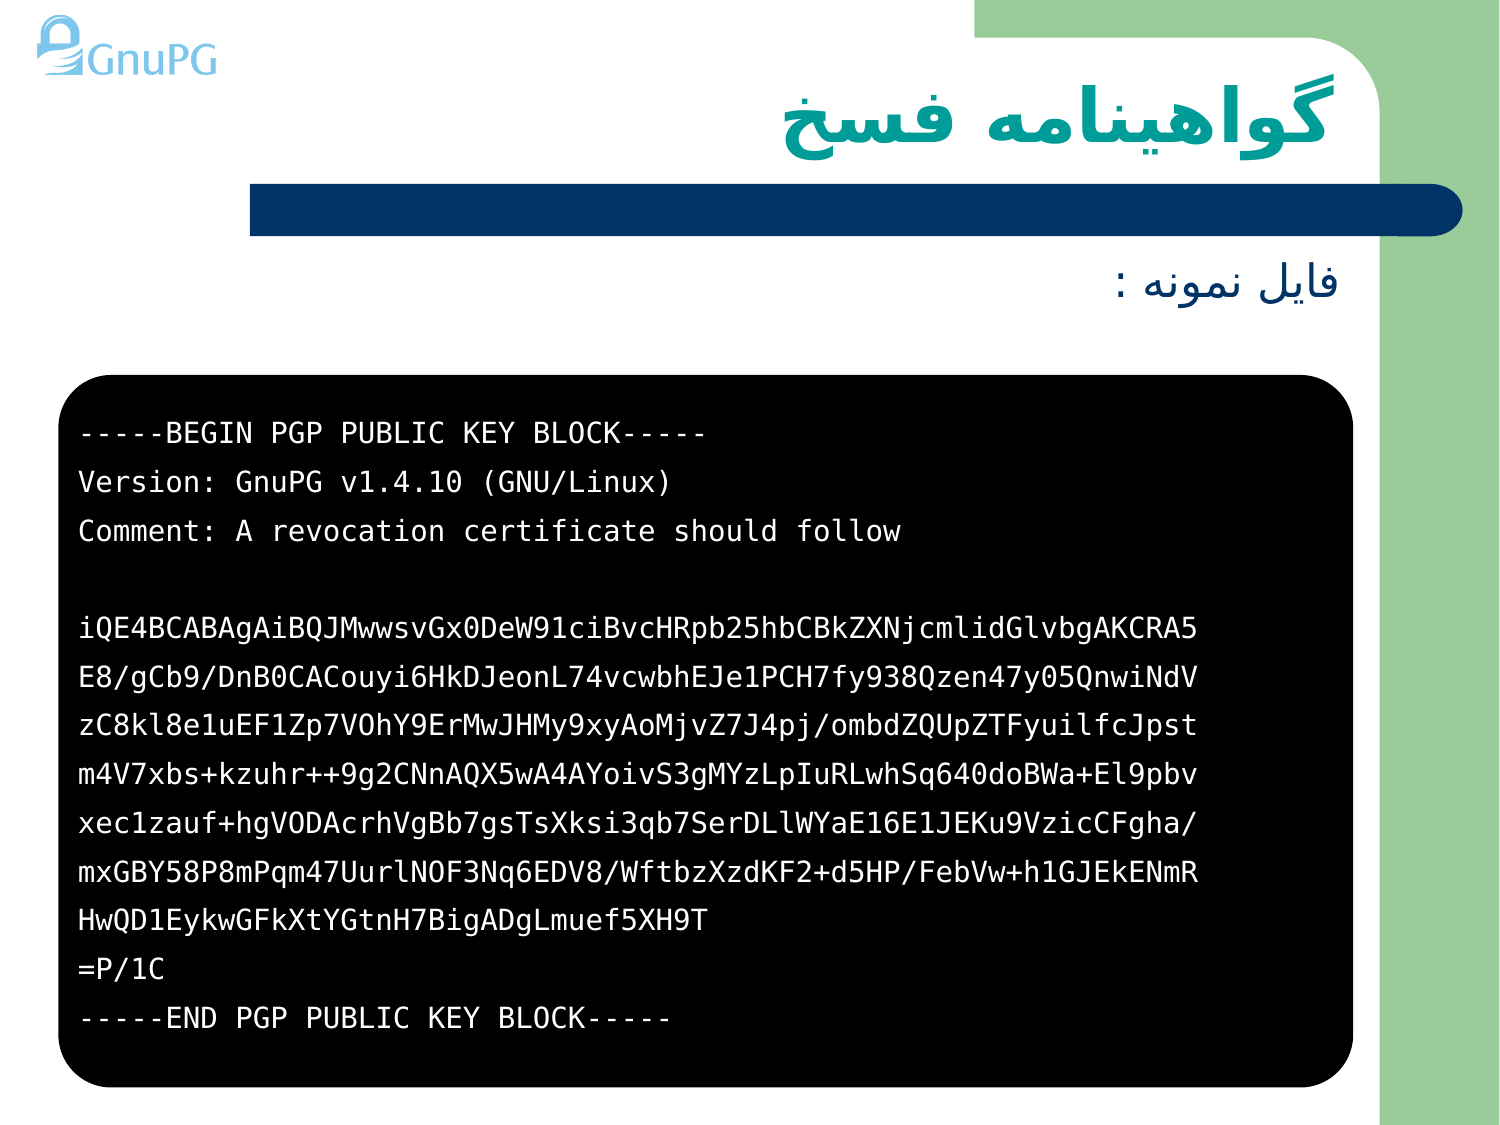

# گواهینامه فسخ
فایل نمونه :
-----BEGIN PGP PUBLIC KEY BLOCK-----
Version: GnuPG v1.4.10 (GNU/Linux)
Comment: A revocation certificate should follow
iQE4BCABAgAiBQJMwwsvGx0DeW91ciBvcHRpb25hbCBkZXNjcmlidGlvbgAKCRA5
E8/gCb9/DnB0CACouyi6HkDJeonL74vcwbhEJe1PCH7fy938Qzen47y05QnwiNdV
zC8kl8e1uEF1Zp7VOhY9ErMwJHMy9xyAoMjvZ7J4pj/ombdZQUpZTFyuilfcJpst
m4V7xbs+kzuhr++9g2CNnAQX5wA4AYoivS3gMYzLpIuRLwhSq640doBWa+El9pbv
xec1zauf+hgVODAcrhVgBb7gsTsXksi3qb7SerDLlWYaE16E1JEKu9VzicCFgha/
mxGBY58P8mPqm47UurlNOF3Nq6EDV8/WftbzXzdKF2+d5HP/FebVw+h1GJEkENmR
HwQD1EykwGFkXtYGtnH7BigADgLmuef5XH9T
=P/1C
-----END PGP PUBLIC KEY BLOCK-----